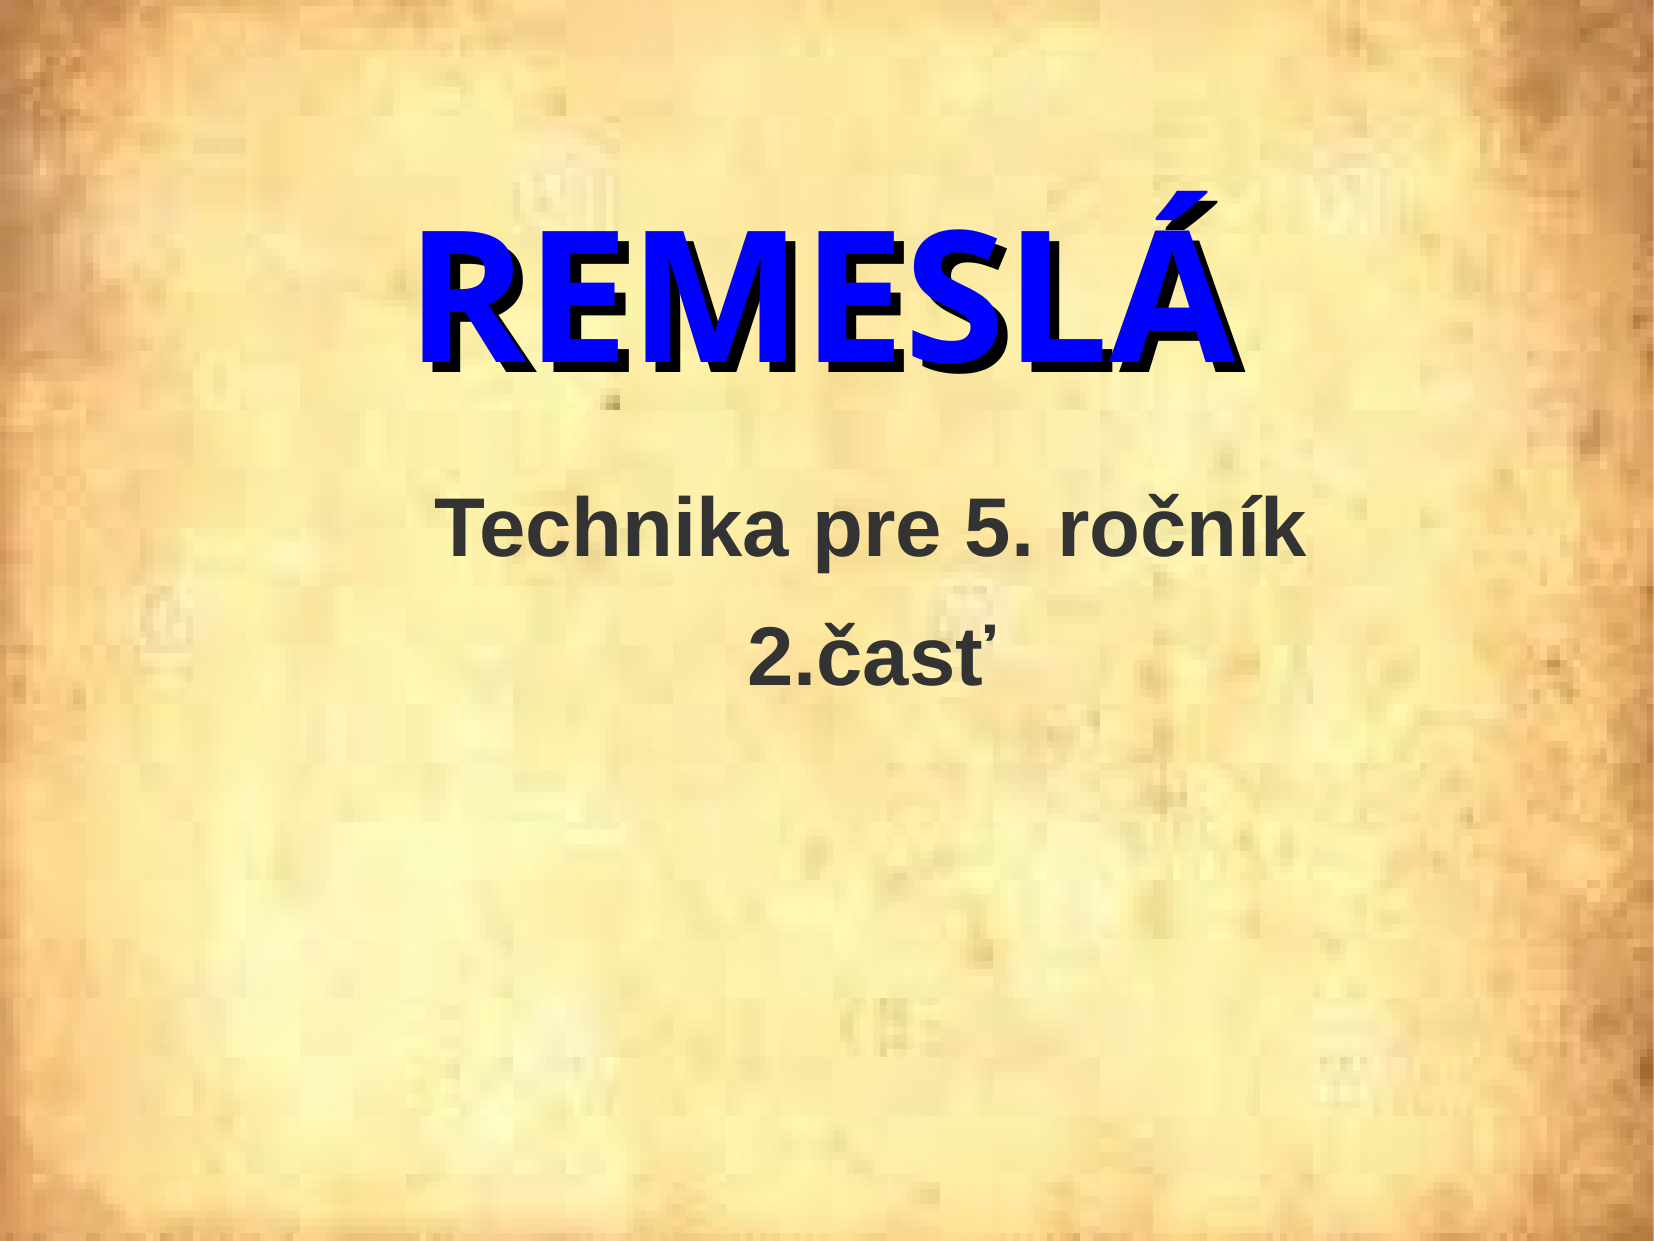

# REMESLÁ
Technika pre 5. ročník
2.časť